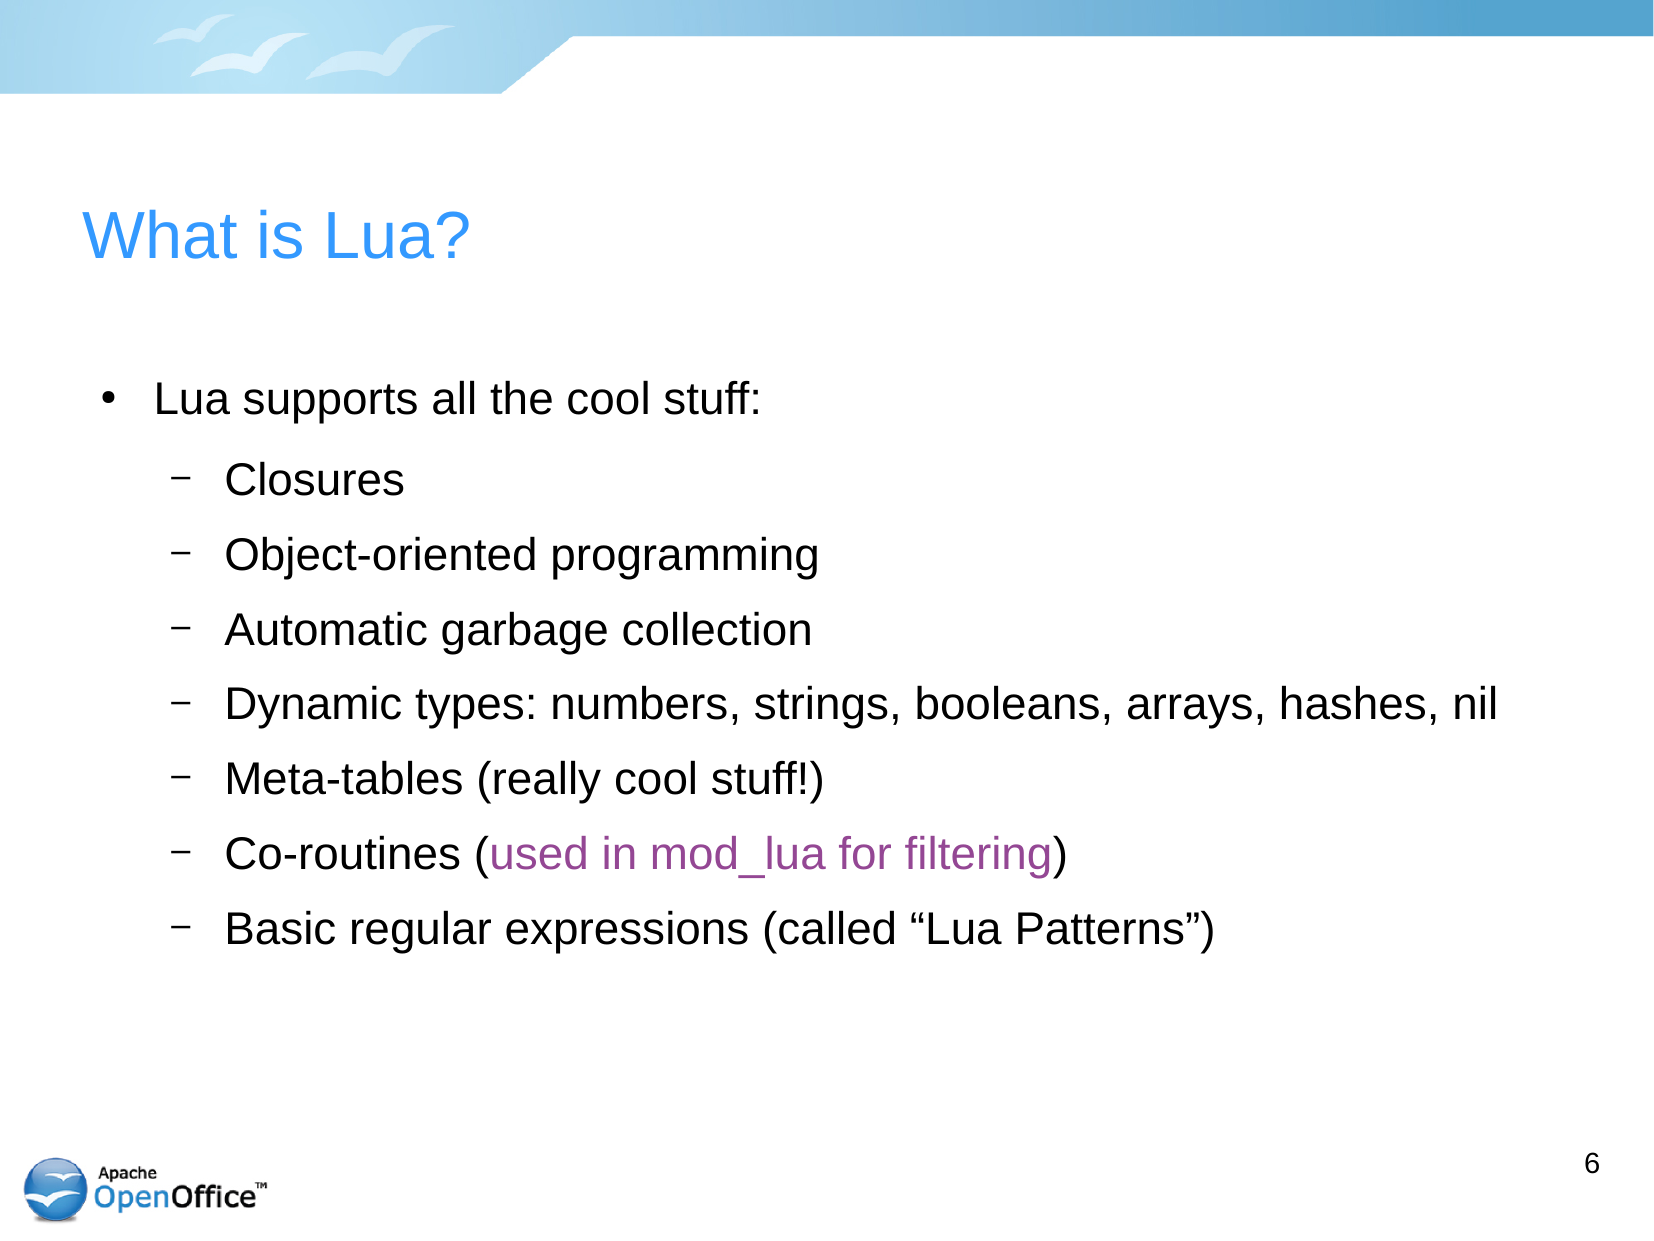

# What is Lua?
Lua supports all the cool stuff:
Closures
Object-oriented programming
Automatic garbage collection
Dynamic types: numbers, strings, booleans, arrays, hashes, nil
Meta-tables (really cool stuff!)
Co-routines (used in mod_lua for filtering)
Basic regular expressions (called “Lua Patterns”)
6